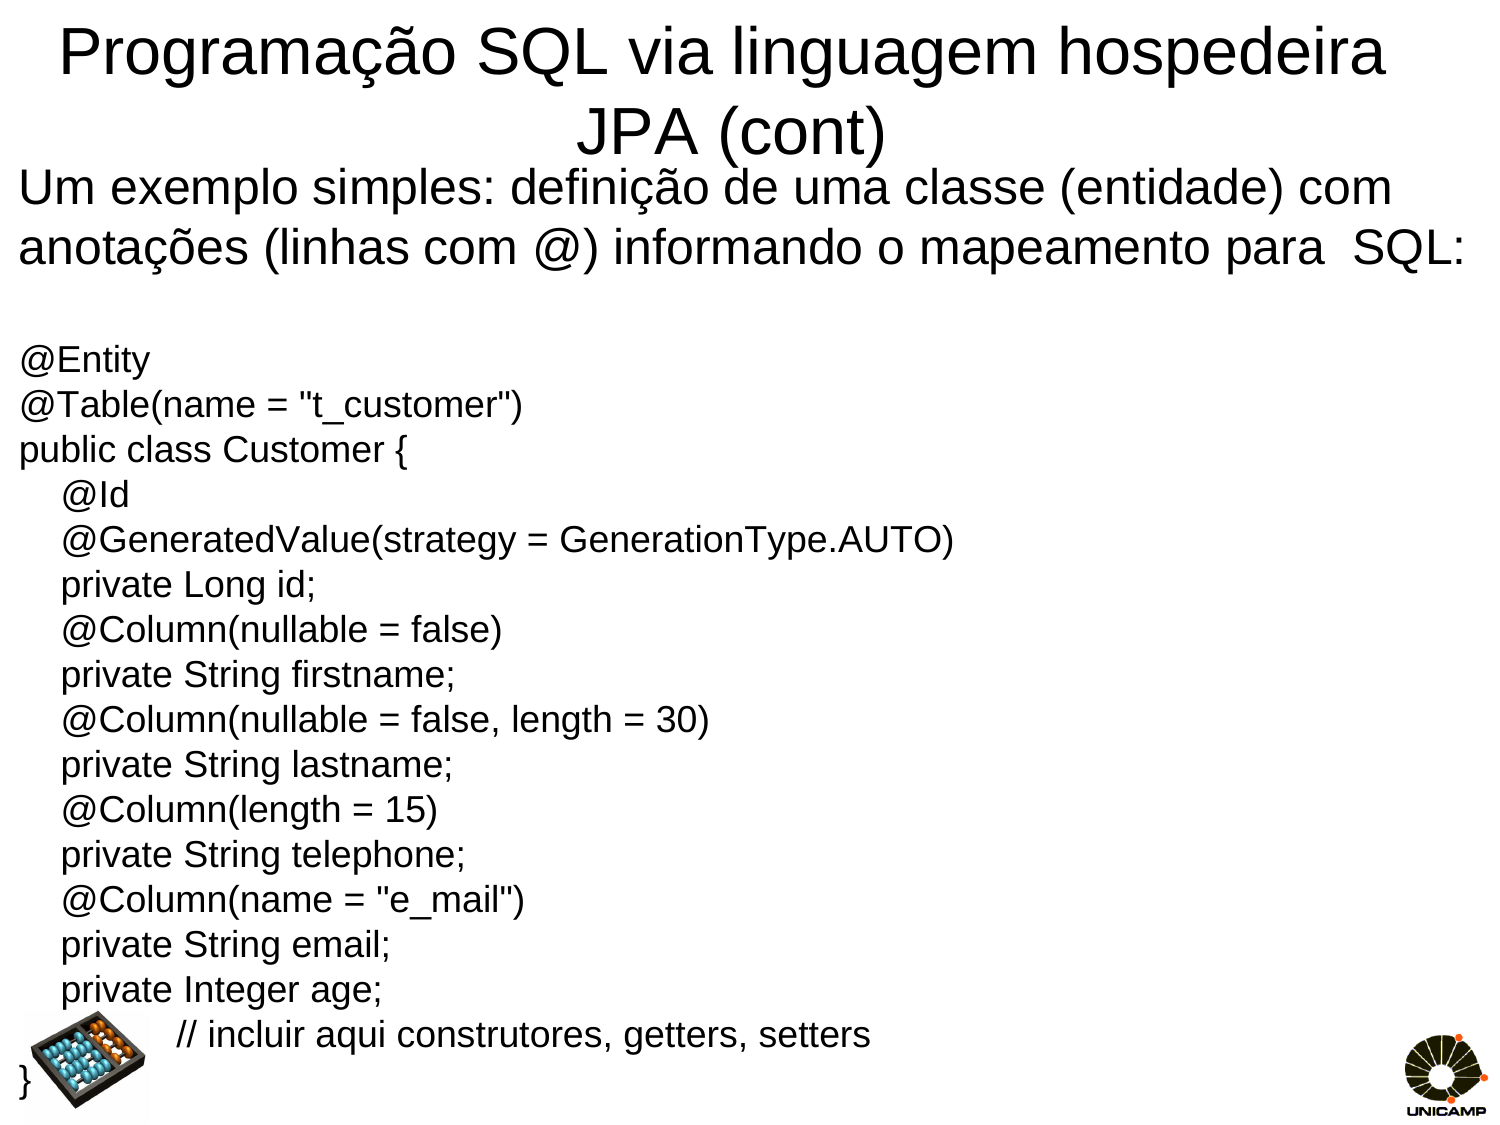

Programação SQL via linguagem hospedeira JPA (cont)
Um exemplo simples: definição de uma classe (entidade) com anotações (linhas com @) informando o mapeamento para SQL:
@Entity
@Table(name = "t_customer")
public class Customer {
 @Id
 @GeneratedValue(strategy = GenerationType.AUTO)
 private Long id;
 @Column(nullable = false)
 private String firstname;
 @Column(nullable = false, length = 30)
 private String lastname;
 @Column(length = 15)
 private String telephone;
 @Column(name = "e_mail")
 private String email;
 private Integer age;
 // incluir aqui construtores, getters, setters
}